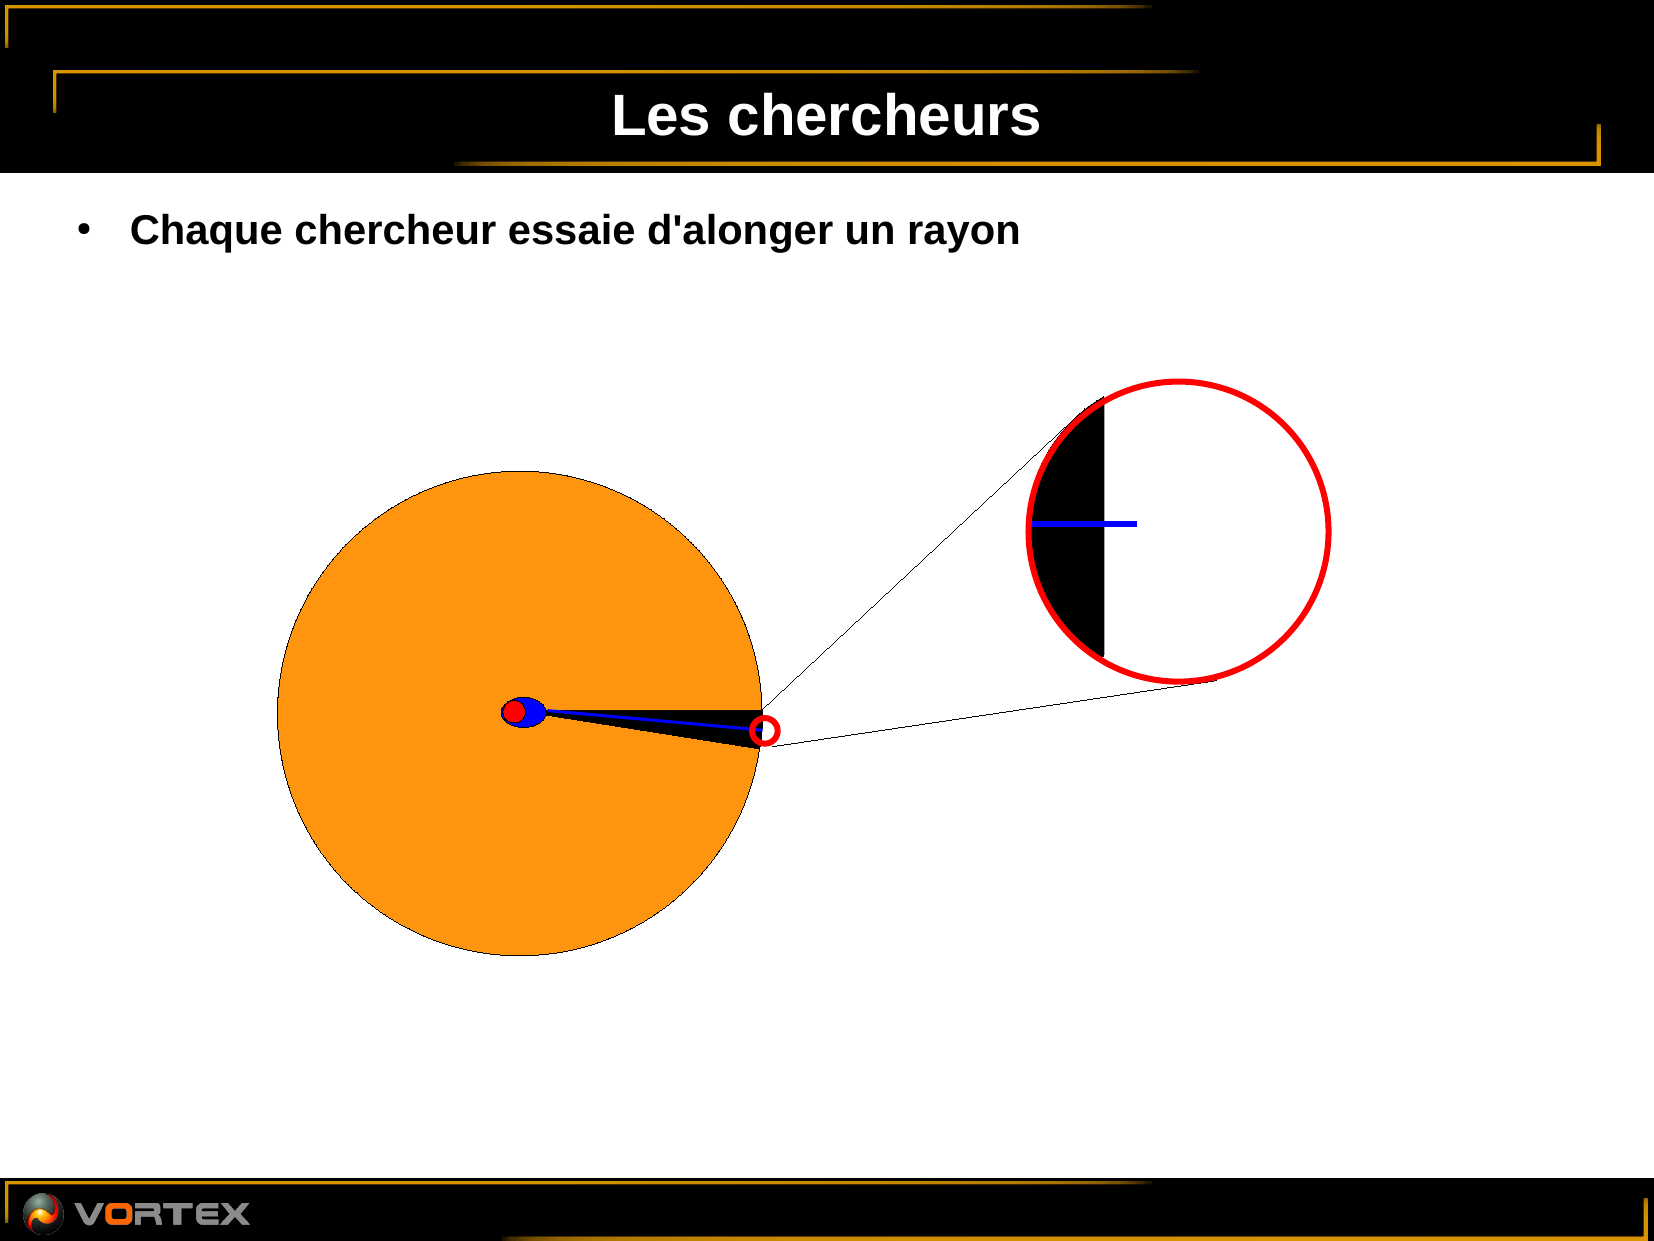

# Les chercheurs
Chaque chercheur essaie d'alonger un rayon